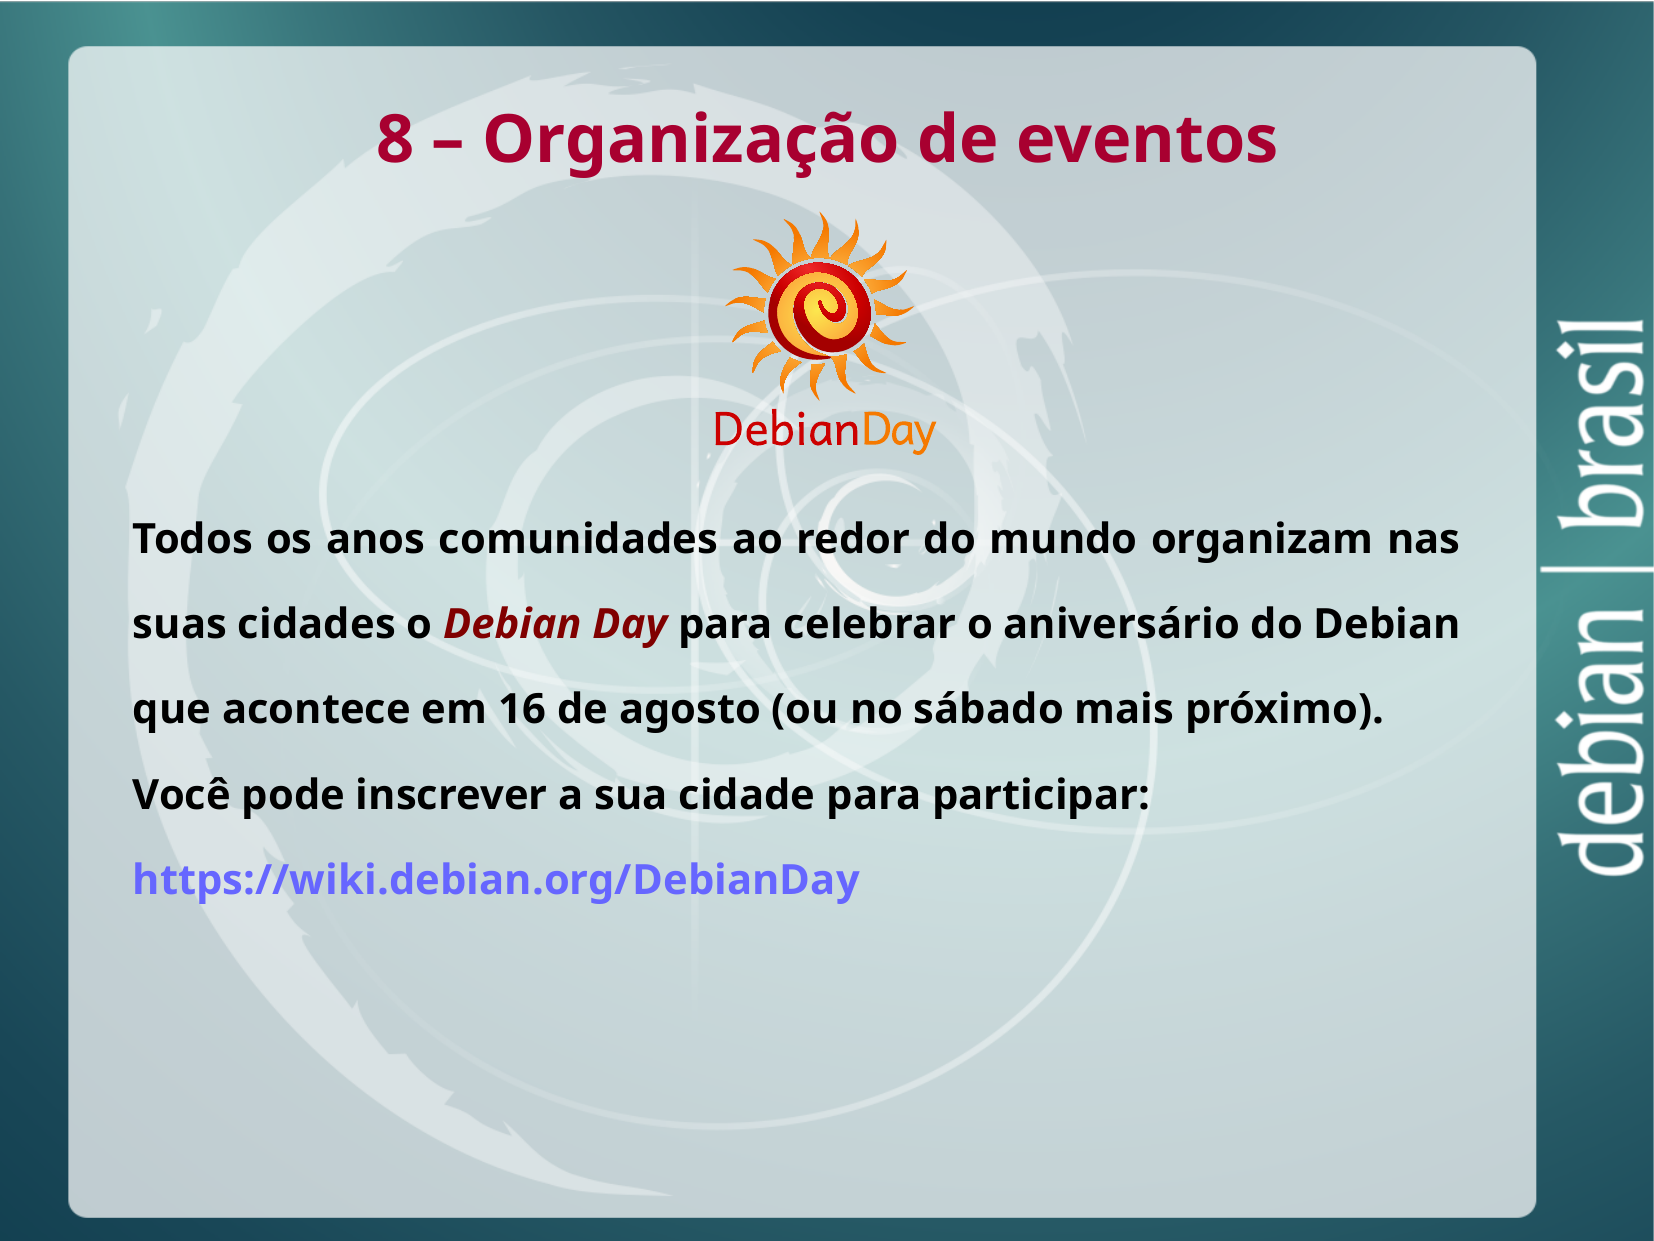

8 – Organização de eventos
Todos os anos comunidades ao redor do mundo organizam nas suas cidades o Debian Day para celebrar o aniversário do Debian que acontece em 16 de agosto (ou no sábado mais próximo).
Você pode inscrever a sua cidade para participar:
https://wiki.debian.org/DebianDay